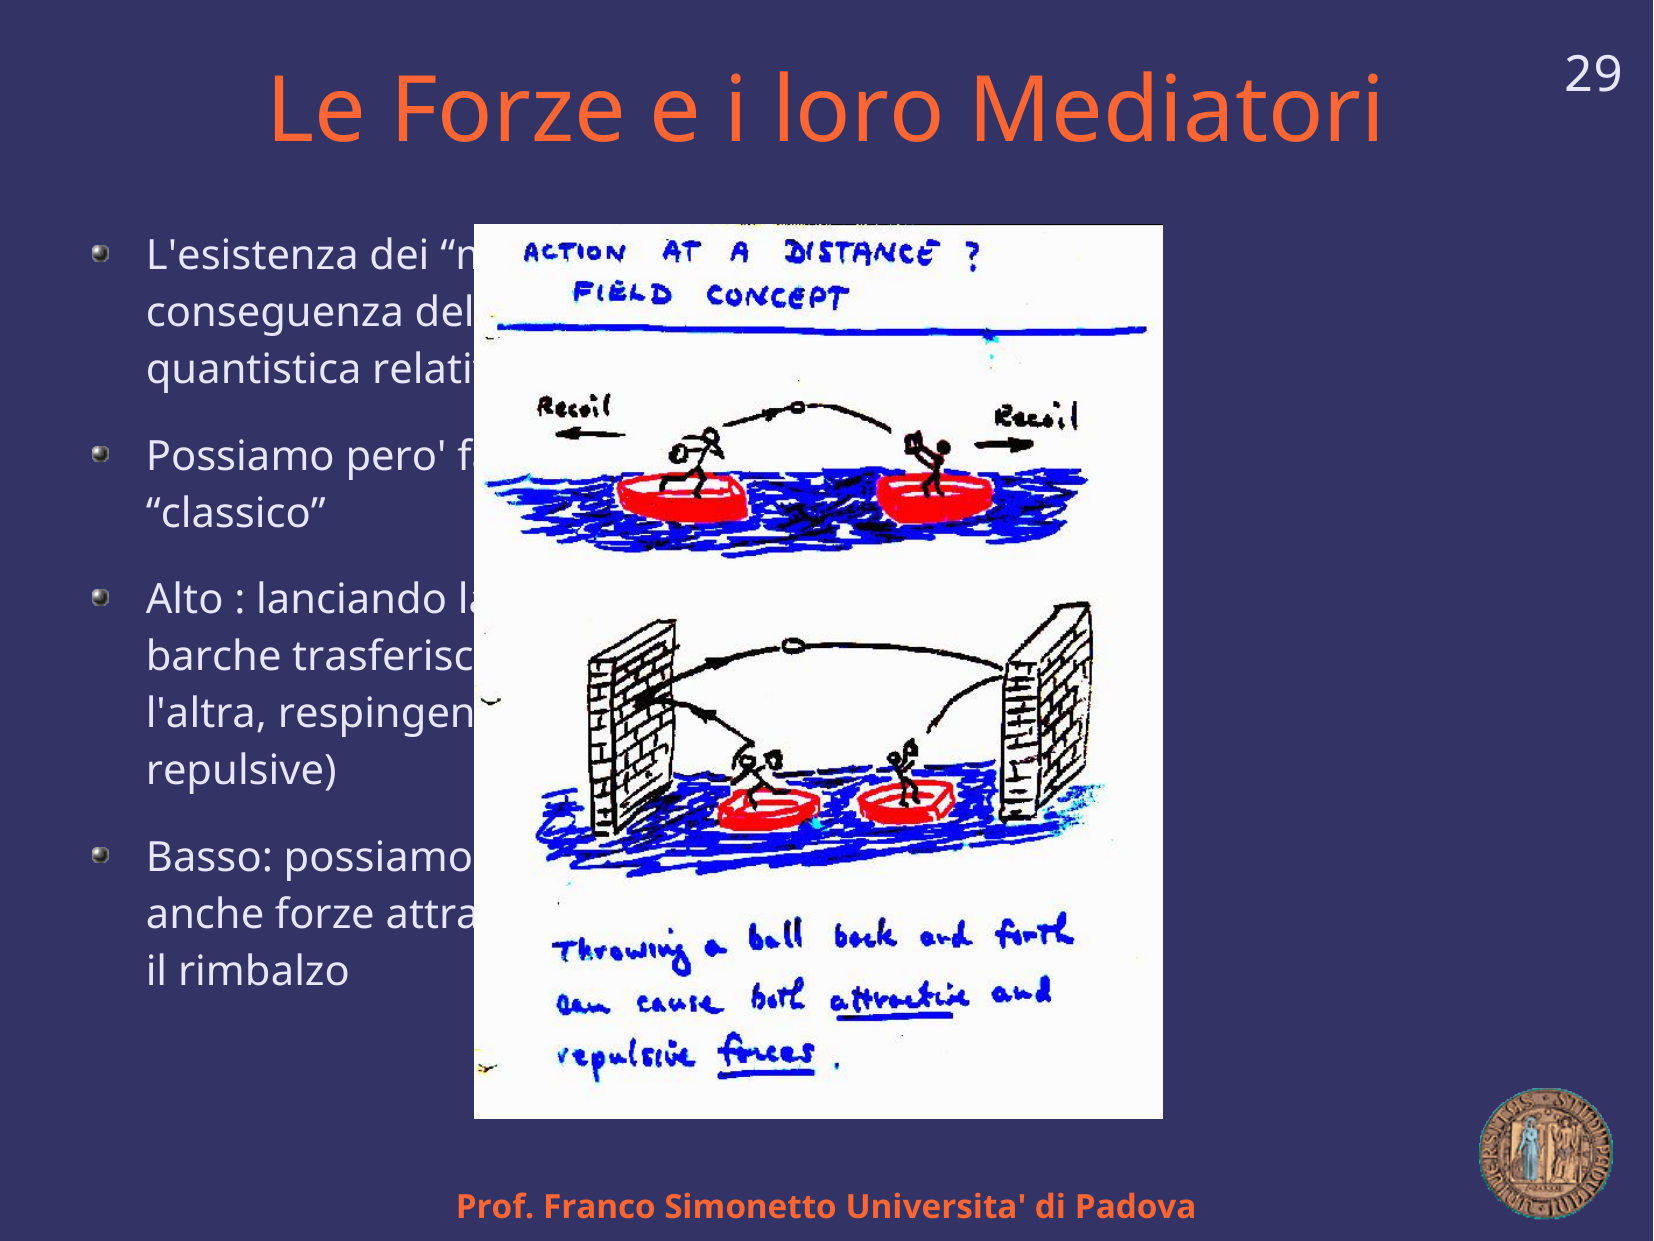

29
# Le Forze e i loro Mediatori
L'esistenza dei “mediatori” e' una conseguenza della meccanica quantistica relativistiva
Possiamo pero' fare un esempio “classico”
Alto : lanciando la palla le due barche trasferiscono energia l'un l'altra, respingendonsi (forze repulsive)
Basso: possiamo sviluppare anche forze attrattive sfruttando il rimbalzo